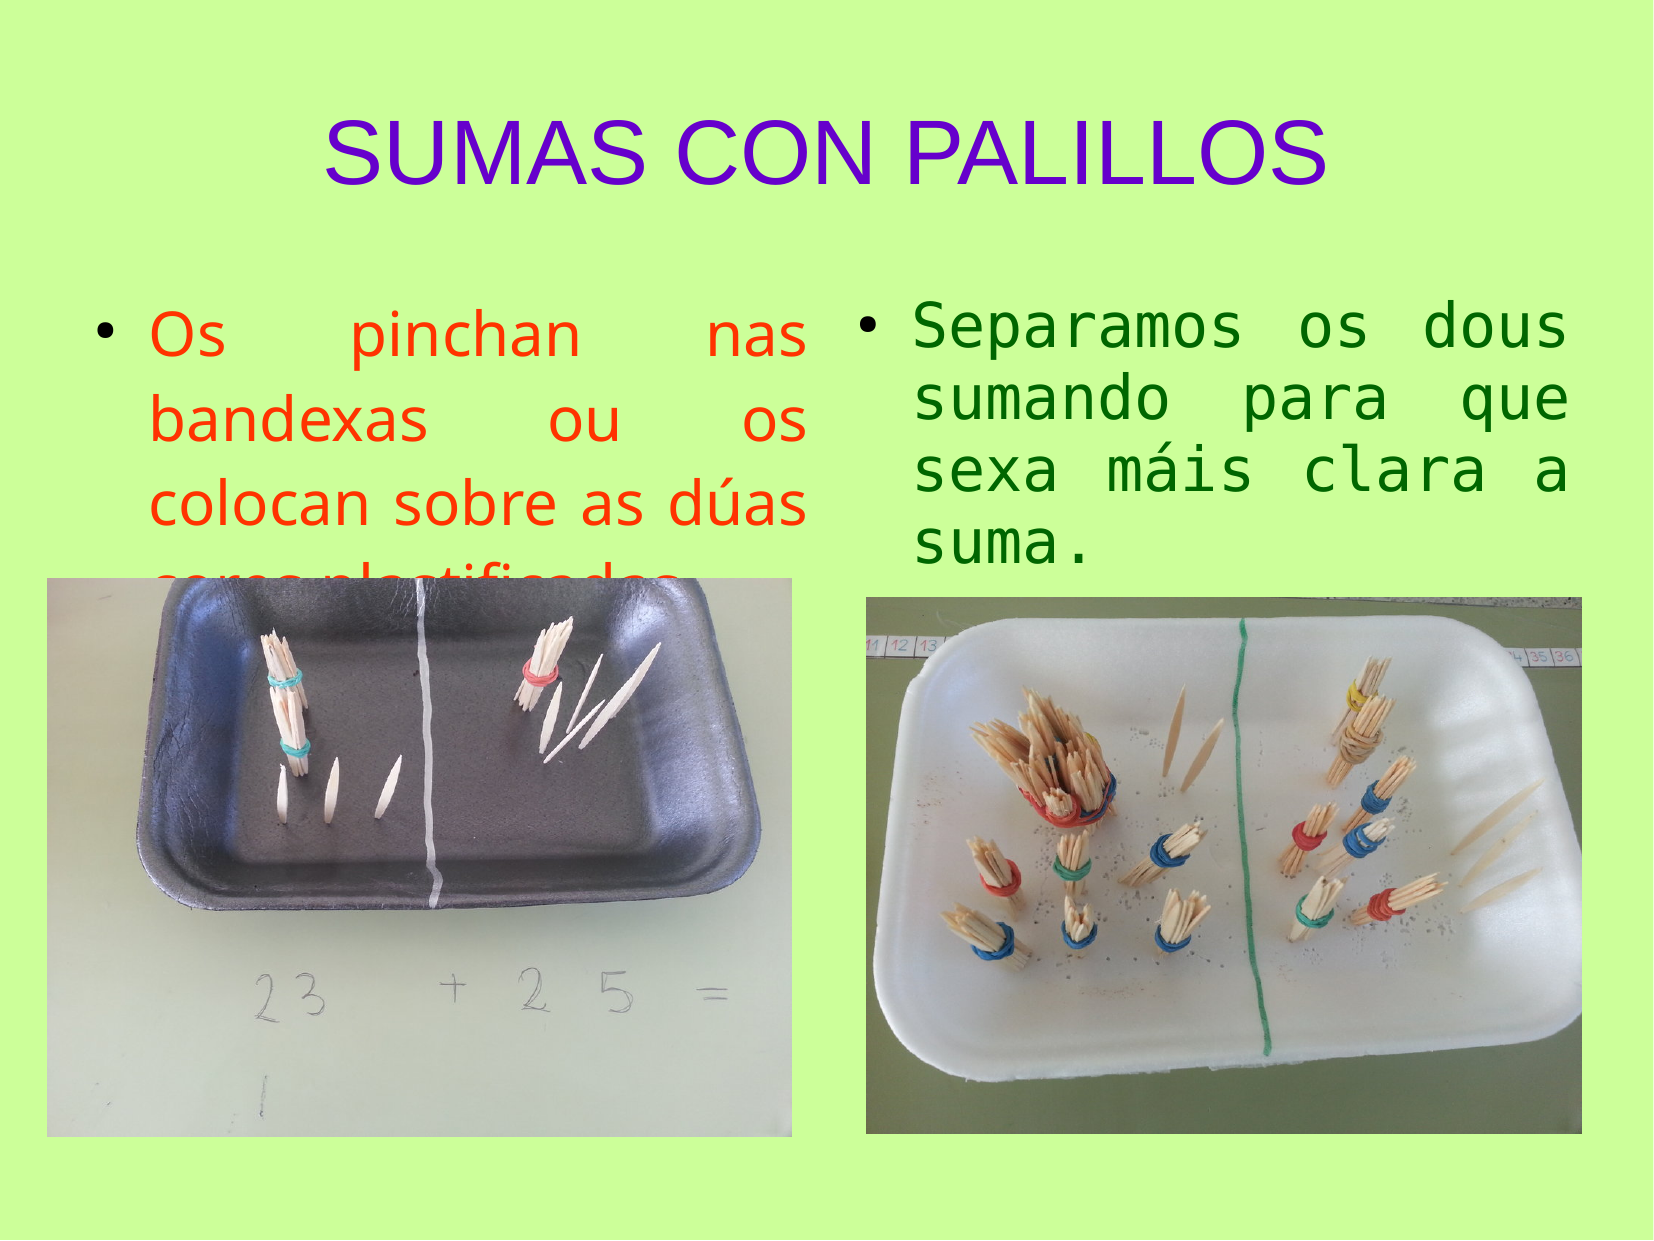

# SUMAS CON PALILLOS
Os pinchan nas bandexas ou os colocan sobre as dúas cores plastificadas.
Separamos os dous sumando para que sexa máis clara a suma.